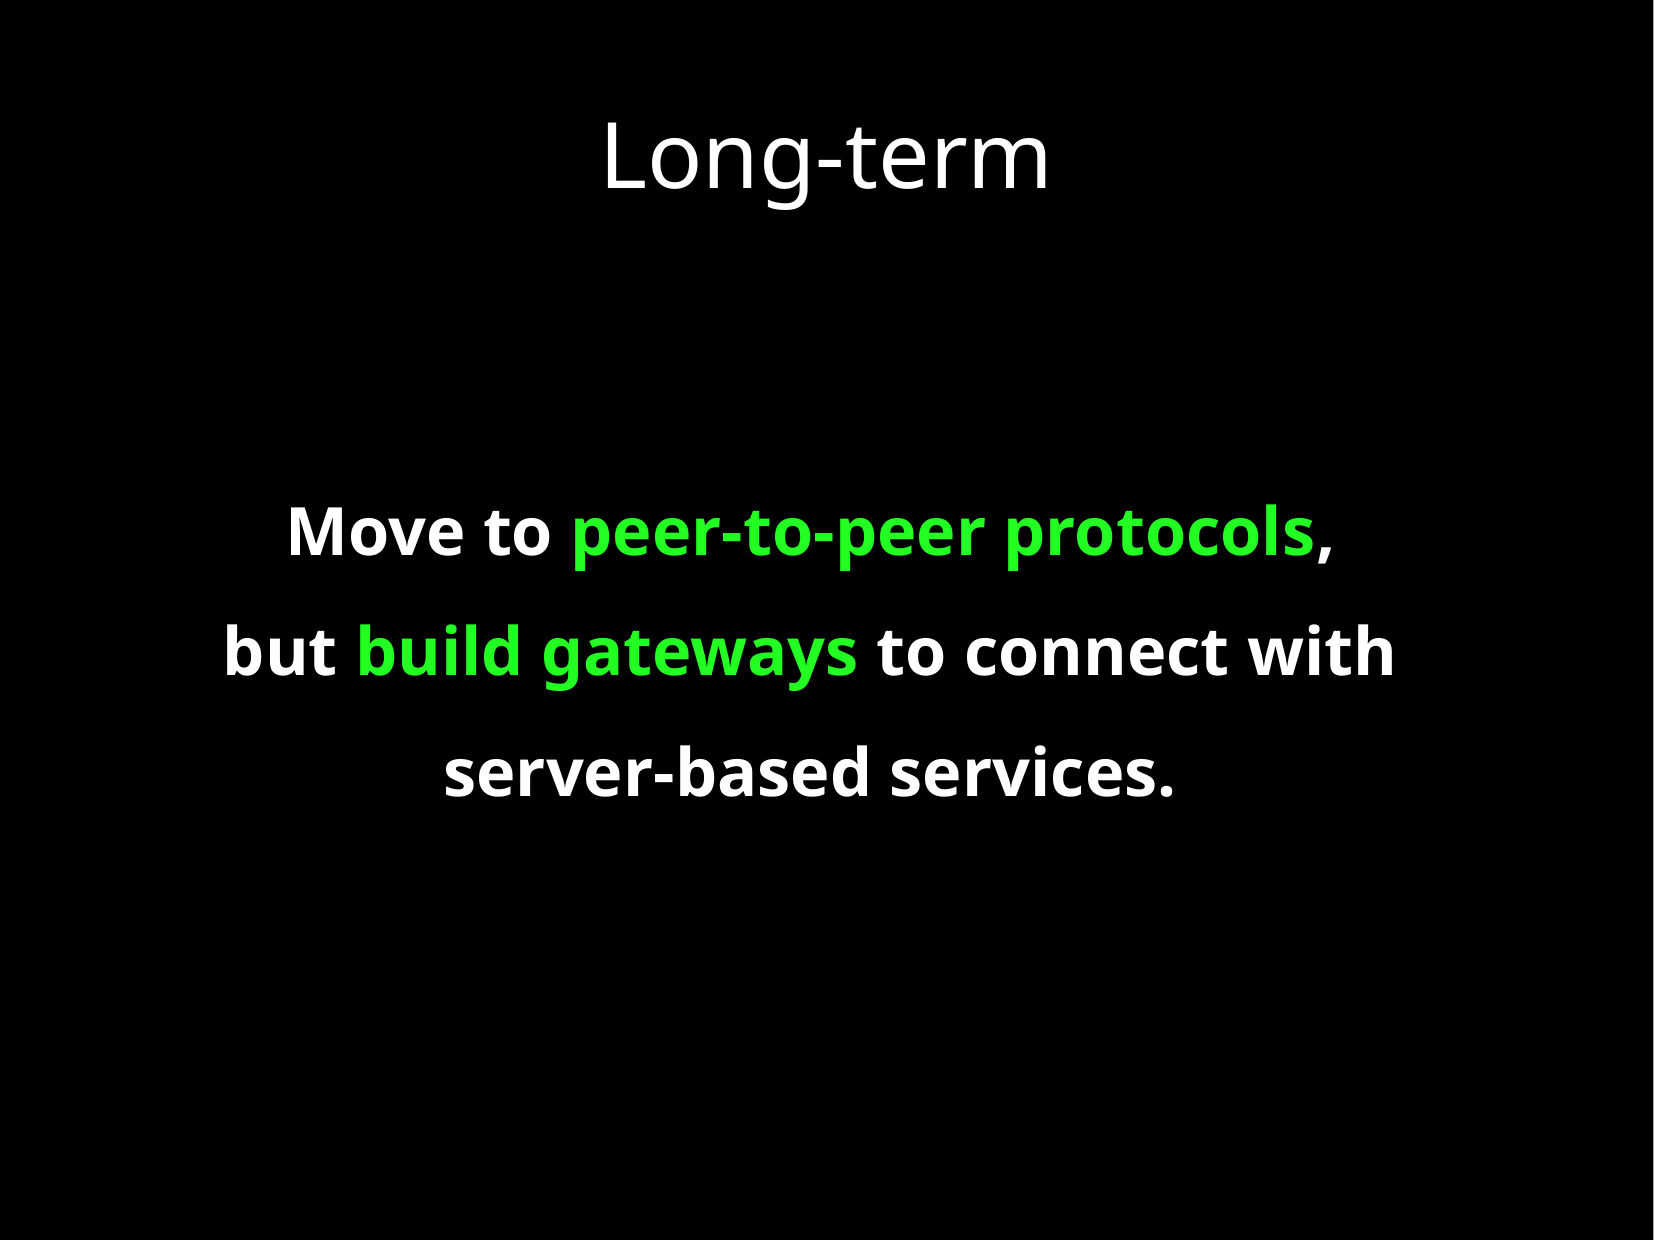

# Long-term
Move to peer-to-peer protocols,
but build gateways to connect with
server-based services.